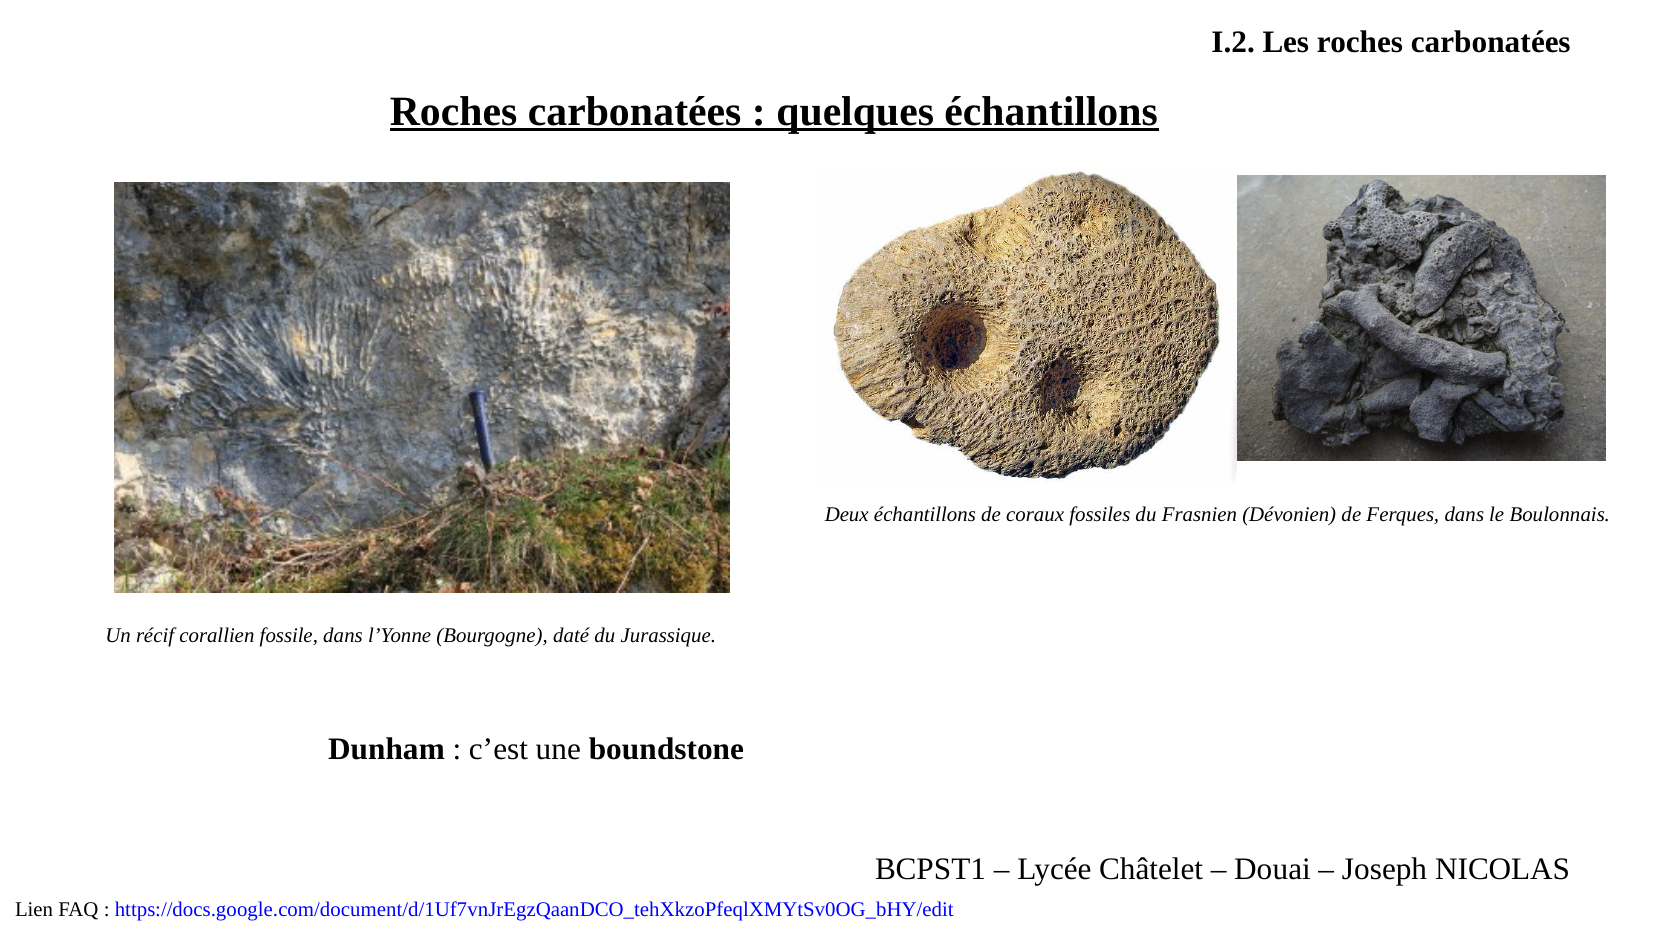

I.2. Les roches carbonatées
				Roches carbonatées : quelques échantillons
Deux échantillons de coraux fossiles du Frasnien (Dévonien) de Ferques, dans le Boulonnais.
Un récif corallien fossile, dans l’Yonne (Bourgogne), daté du Jurassique.
Dunham : c’est une boundstone
BCPST1 – Lycée Châtelet – Douai – Joseph NICOLAS
Lien FAQ : https://docs.google.com/document/d/1Uf7vnJrEgzQaanDCO_tehXkzoPfeqlXMYtSv0OG_bHY/edit